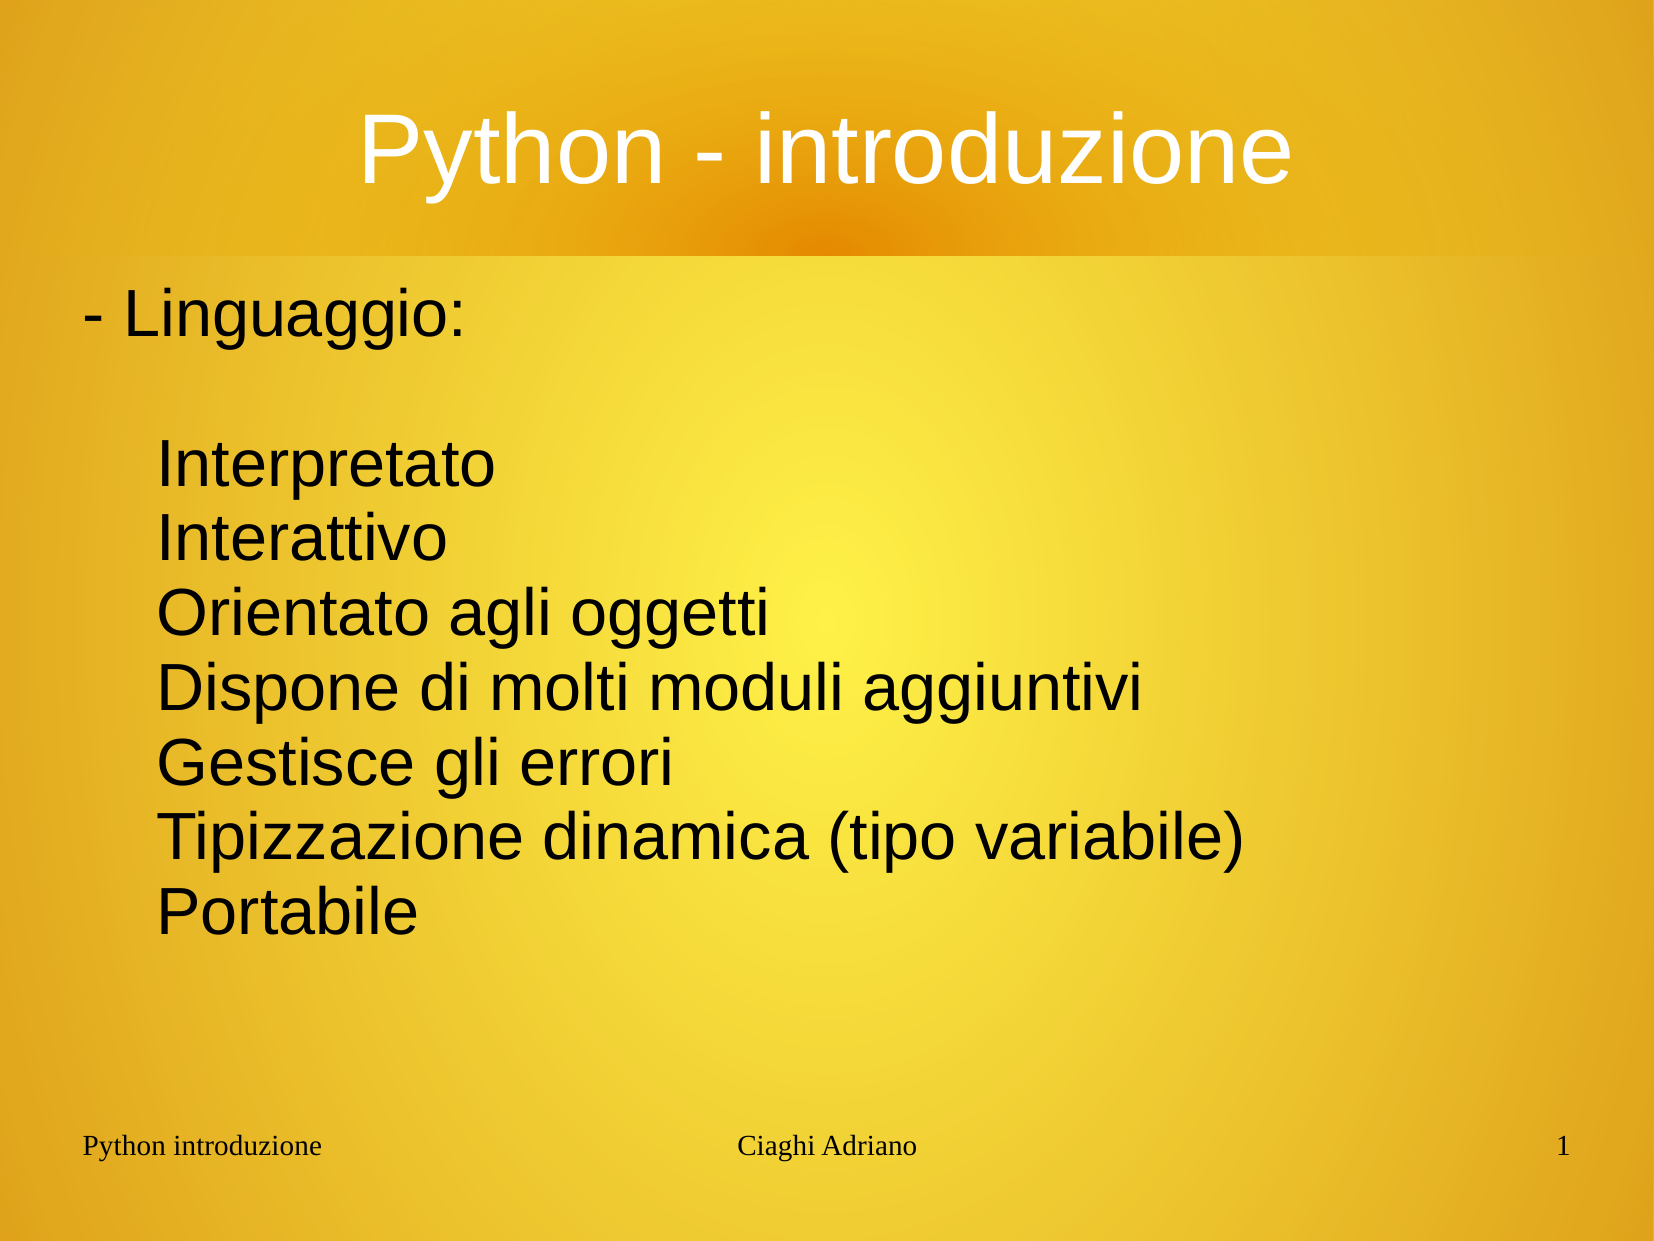

# Python - introduzione
- Linguaggio:
	Interpretato
	Interattivo
	Orientato agli oggetti
	Dispone di molti moduli aggiuntivi
	Gestisce gli errori
	Tipizzazione dinamica (tipo variabile)
	Portabile
Python introduzione
Ciaghi Adriano
1